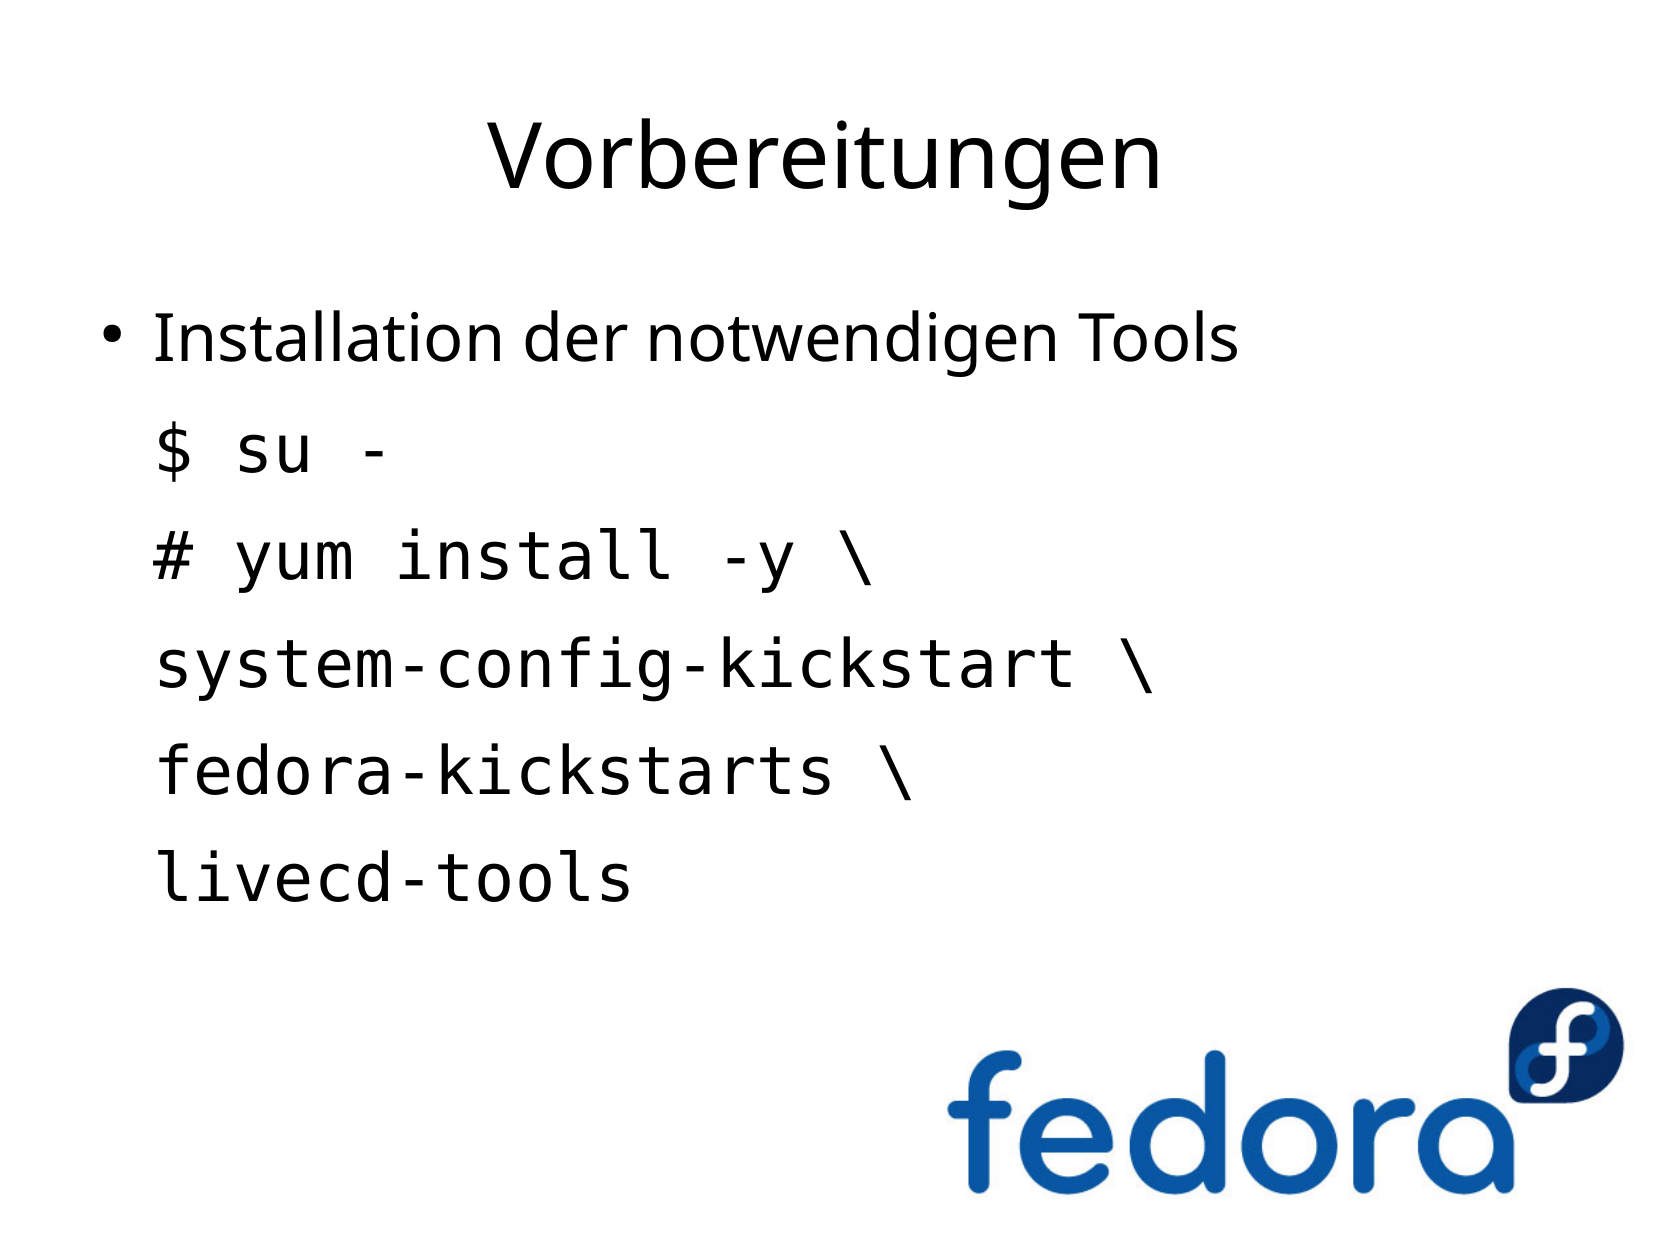

# Vorbereitungen
Installation der notwendigen Tools
$ su -
# yum install -y \
system-config-kickstart \
fedora-kickstarts \
livecd-tools